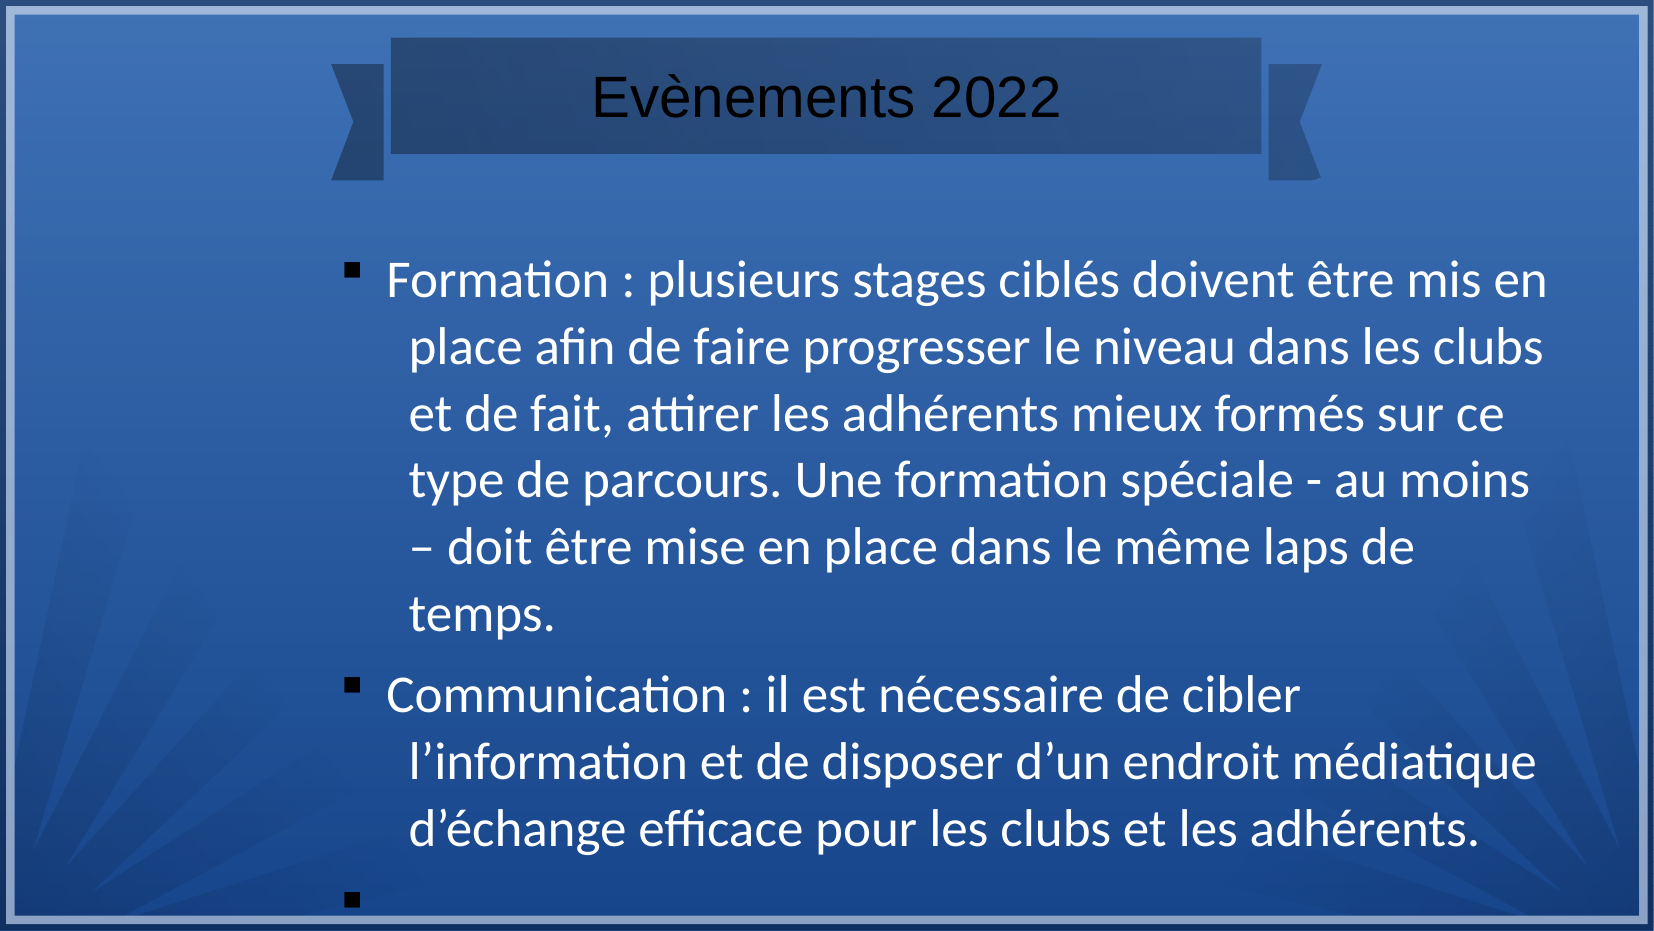

# Evènements 2022
 Formation : plusieurs stages ciblés doivent être mis en place afin de faire progresser le niveau dans les clubs et de fait, attirer les adhérents mieux formés sur ce type de parcours. Une formation spéciale - au moins – doit être mise en place dans le même laps de temps.
 Communication : il est nécessaire de cibler l’information et de disposer d’un endroit médiatique d’échange efficace pour les clubs et les adhérents.